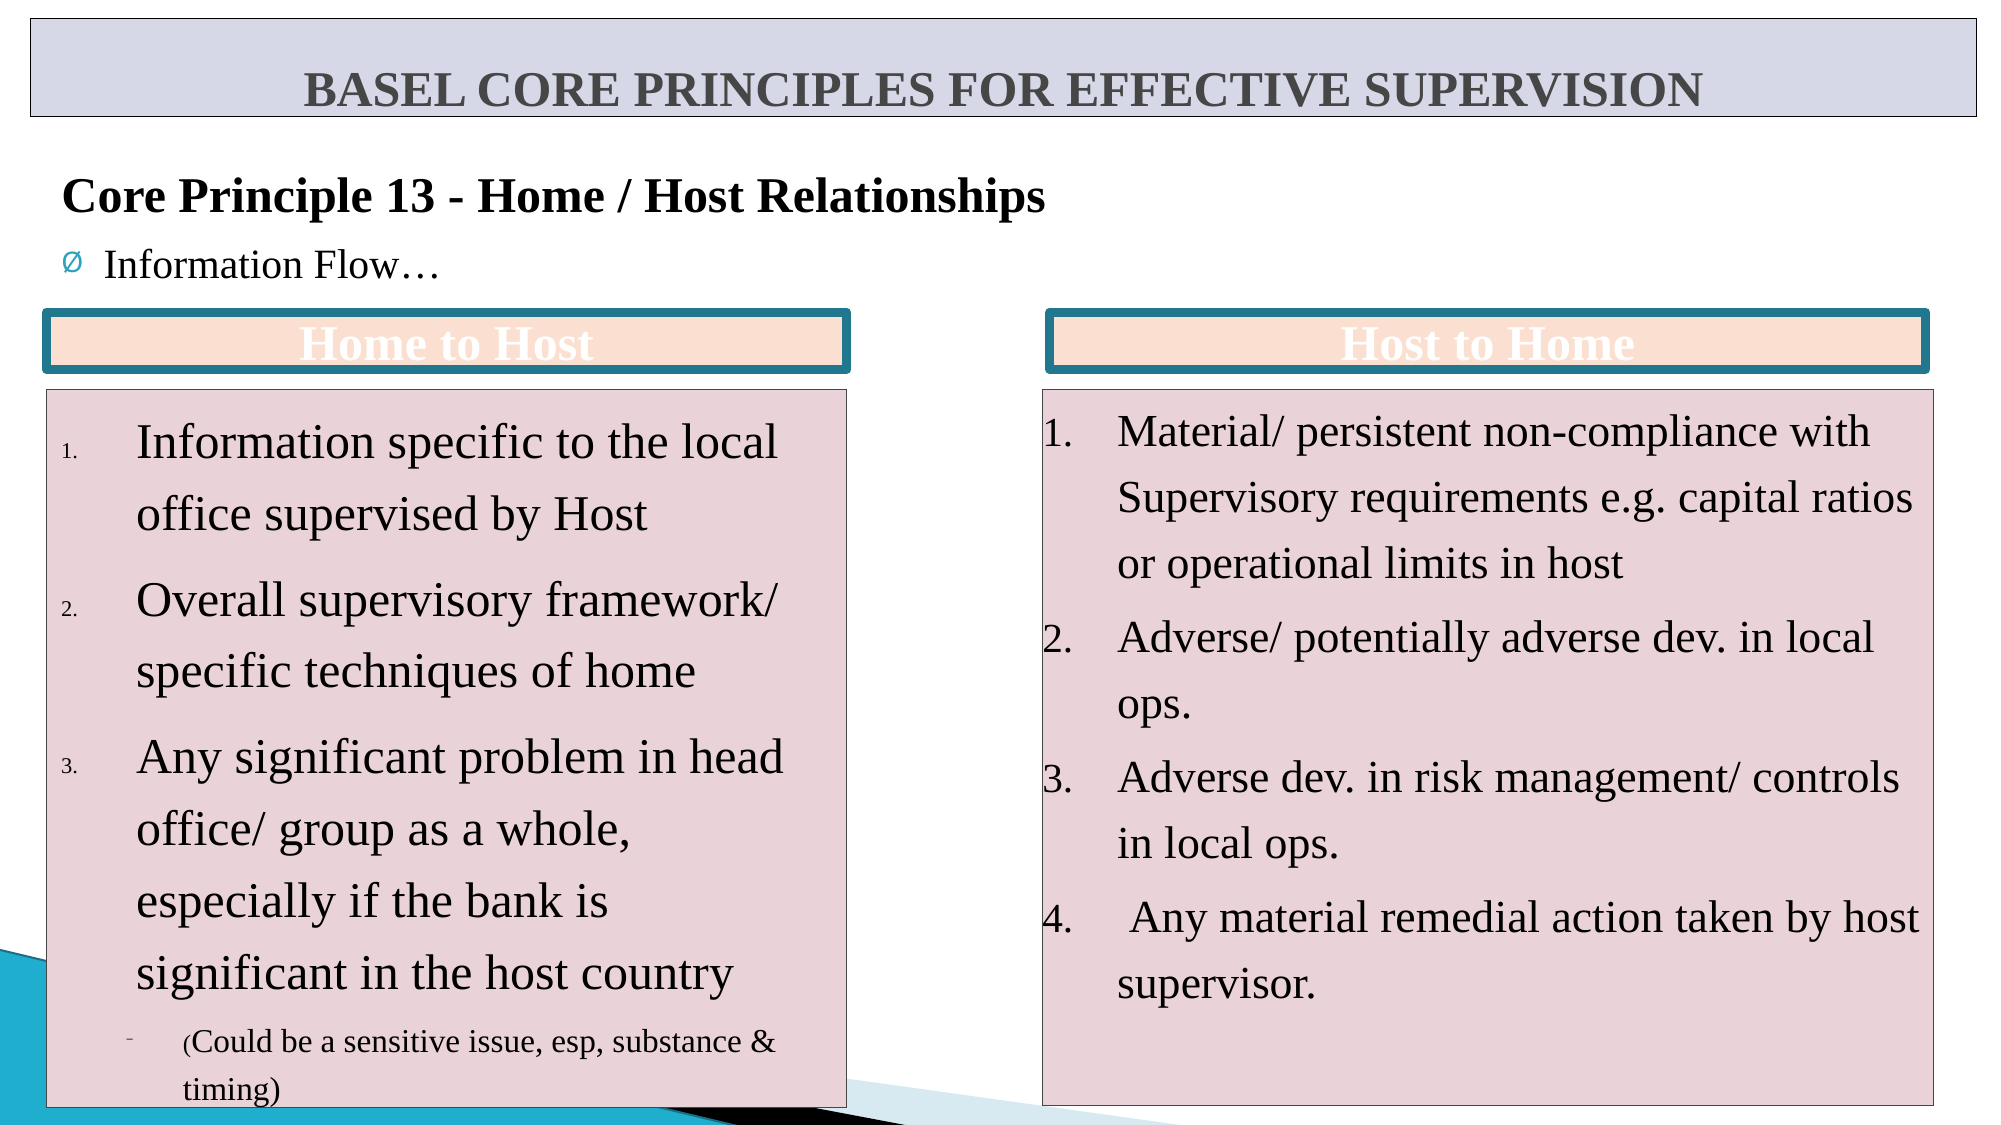

BASEL CORE PRINCIPLES FOR EFFECTIVE SUPERVISION
# Core Principle 13 - Home / Host Relationships
Information Flow…
Home to Host
Host to Home
Information specific to the local office supervised by Host
Overall supervisory framework/ specific techniques of home
Any significant problem in head office/ group as a whole, especially if the bank is significant in the host country
(Could be a sensitive issue, esp, substance & timing)
Material/ persistent non-compliance with Supervisory requirements e.g. capital ratios or operational limits in host
Adverse/ potentially adverse dev. in local ops.
Adverse dev. in risk management/ controls in local ops.
 Any material remedial action taken by host supervisor.